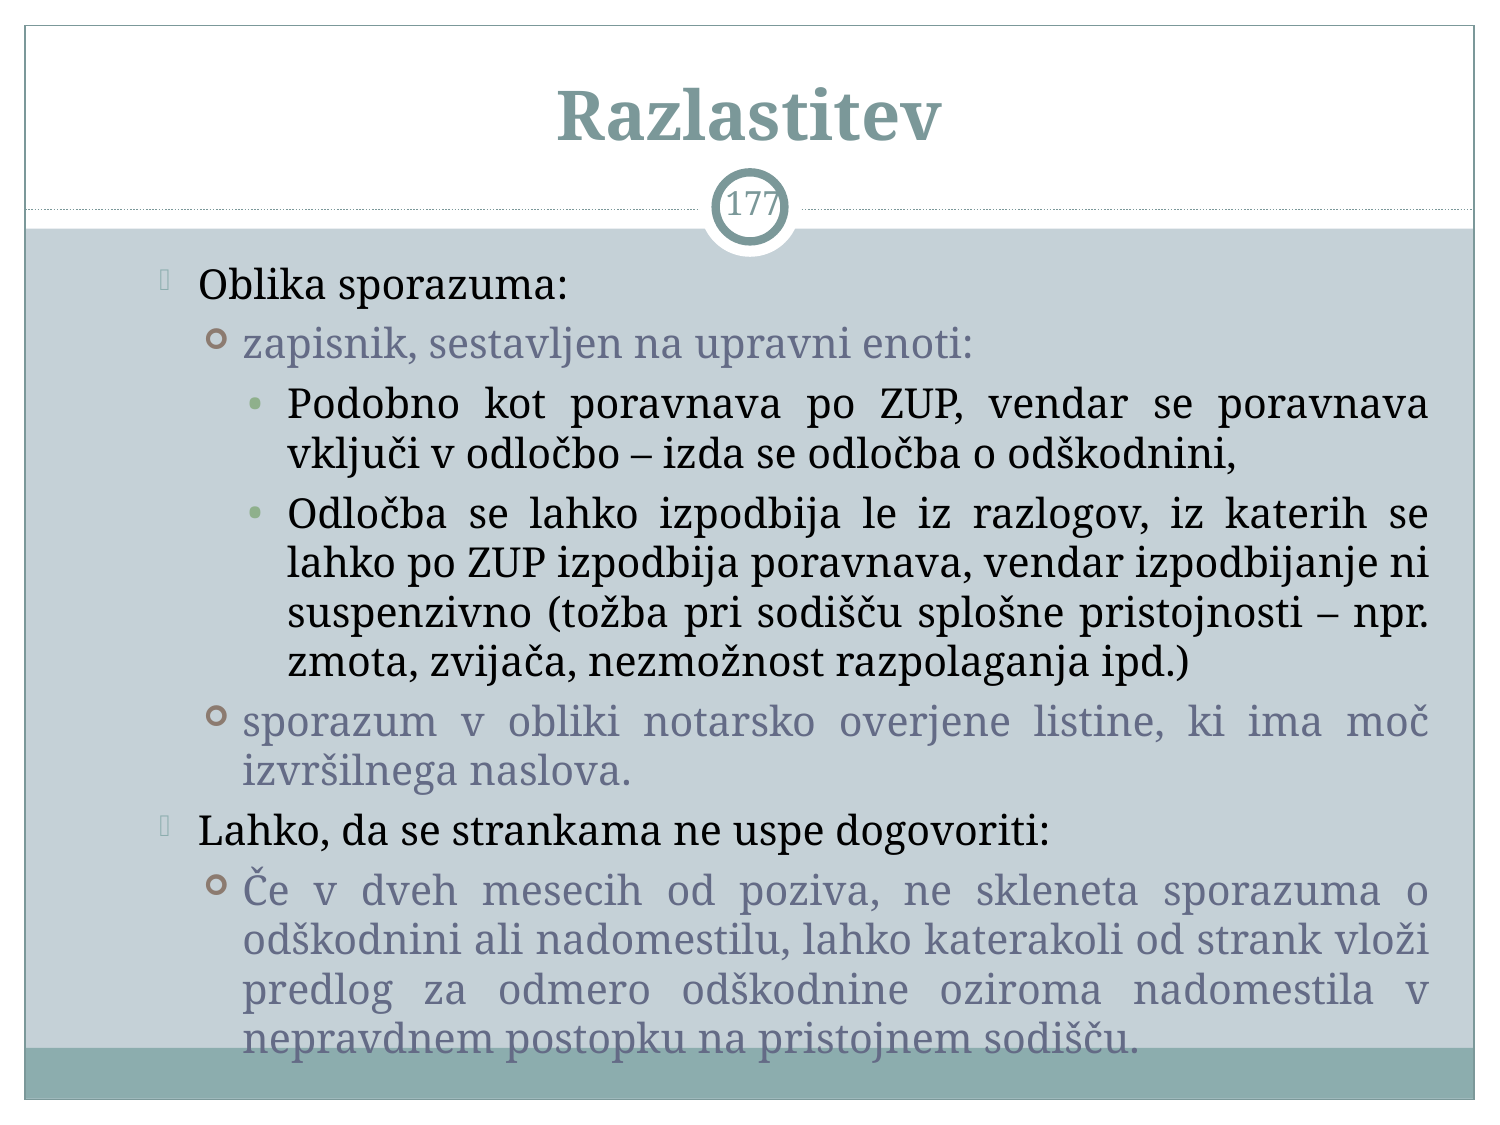

# Razlastitev
Oblika sporazuma:
zapisnik, sestavljen na upravni enoti:
Podobno kot poravnava po ZUP, vendar se poravnava vključi v odločbo – izda se odločba o odškodnini,
Odločba se lahko izpodbija le iz razlogov, iz katerih se lahko po ZUP izpodbija poravnava, vendar izpodbijanje ni suspenzivno (tožba pri sodišču splošne pristojnosti – npr. zmota, zvijača, nezmožnost razpolaganja ipd.)
sporazum v obliki notarsko overjene listine, ki ima moč izvršilnega naslova.
Lahko, da se strankama ne uspe dogovoriti:
Če v dveh mesecih od poziva, ne skleneta sporazuma o odškodnini ali nadomestilu, lahko katerakoli od strank vloži predlog za odmero odškodnine oziroma nadomestila v nepravdnem postopku na pristojnem sodišču.